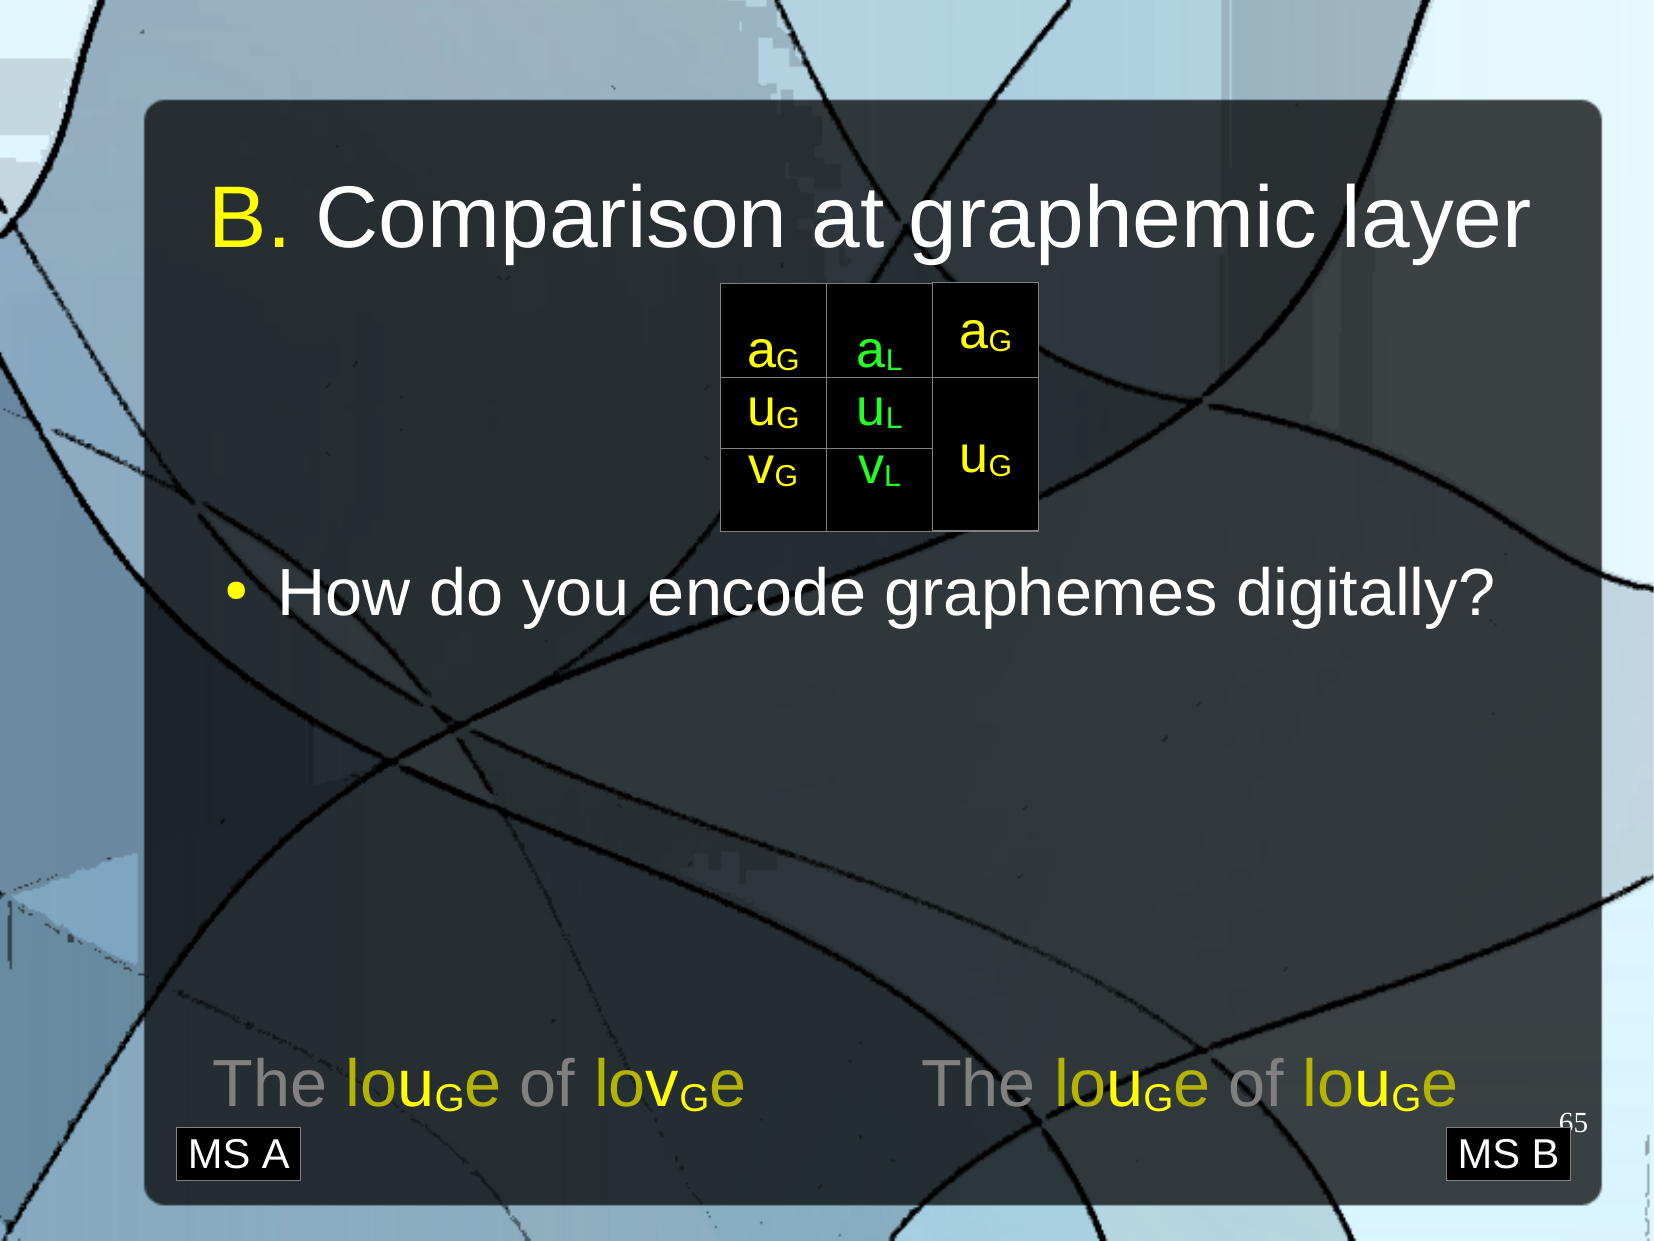

# B. Comparison at graphemic layer
aG
aG
uG
vG
aL
uL
vL
uG
How do you encode graphemes digitally?
The louGe of lovGe		The louGe of louGe
65
MS A
MS B